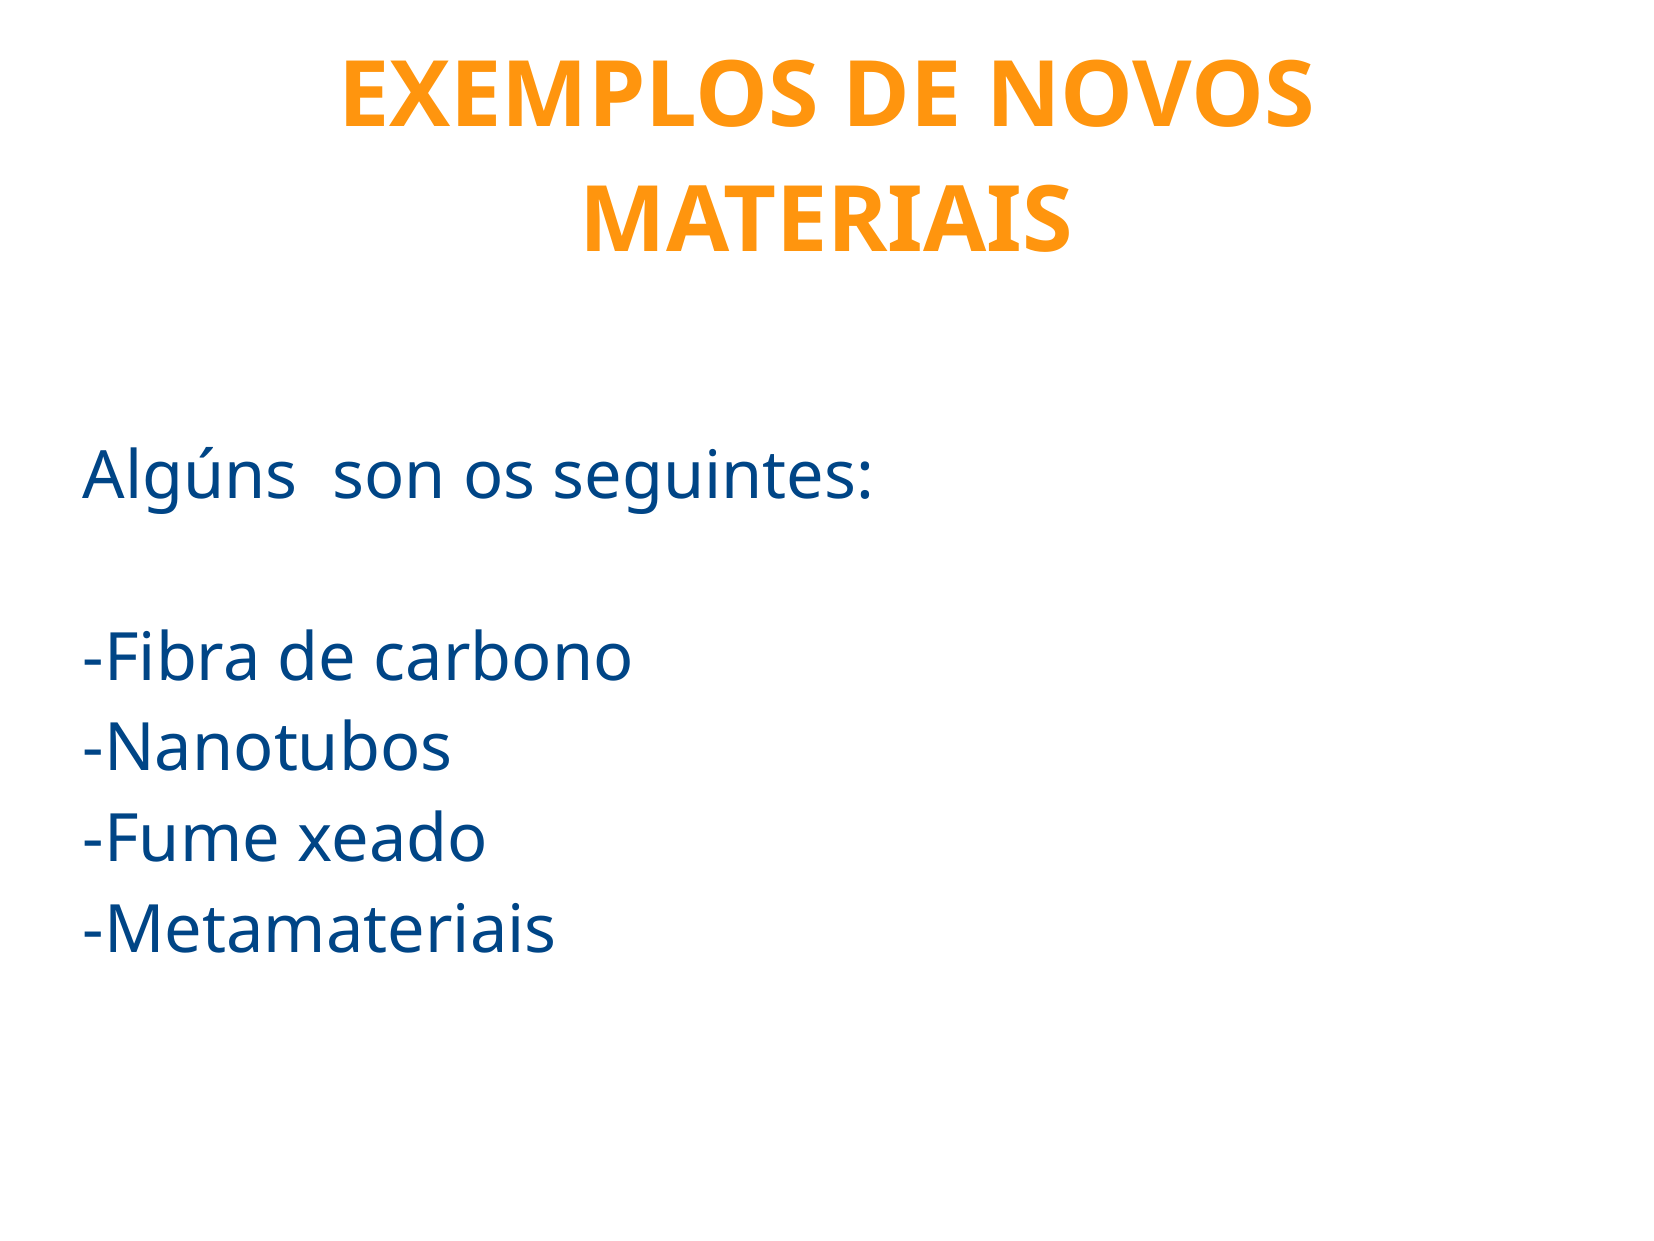

# EXEMPLOS DE NOVOS MATERIAIS
Algúns son os seguintes:
-Fibra de carbono
-Nanotubos
-Fume xeado
-Metamateriais